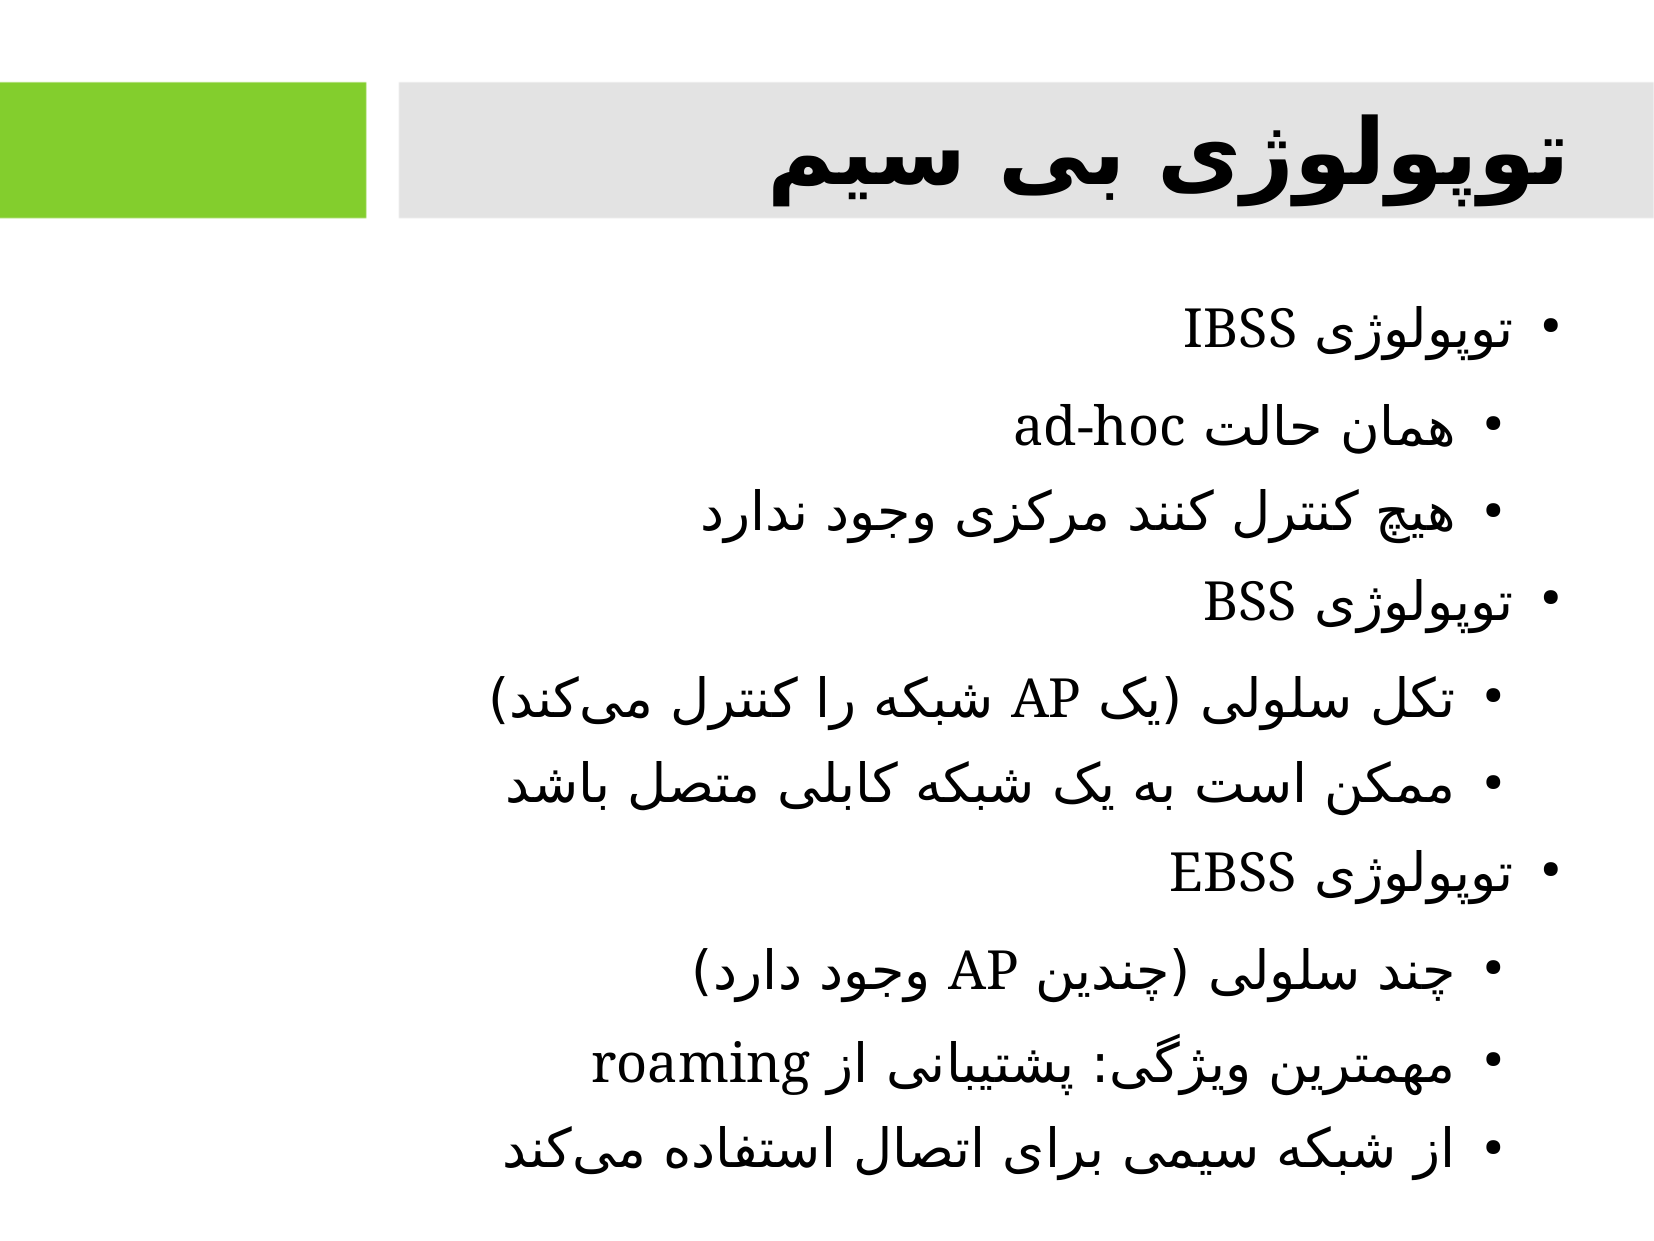

# توپولوژی بی سیم
توپولوژی IBSS
همان حالت ad-hoc
هیچ کنترل کنند مرکزی وجود ندارد
توپولوژی BSS
تکل سلولی (یک AP شبکه را کنترل می‌کند)
ممکن است به یک شبکه کابلی متصل باشد
توپولوژی EBSS
چند سلولی (چندین AP وجود دارد)
مهمترین ویژگی: پشتیبانی از roaming
از شبکه سیمی برای اتصال استفاده می‌کند